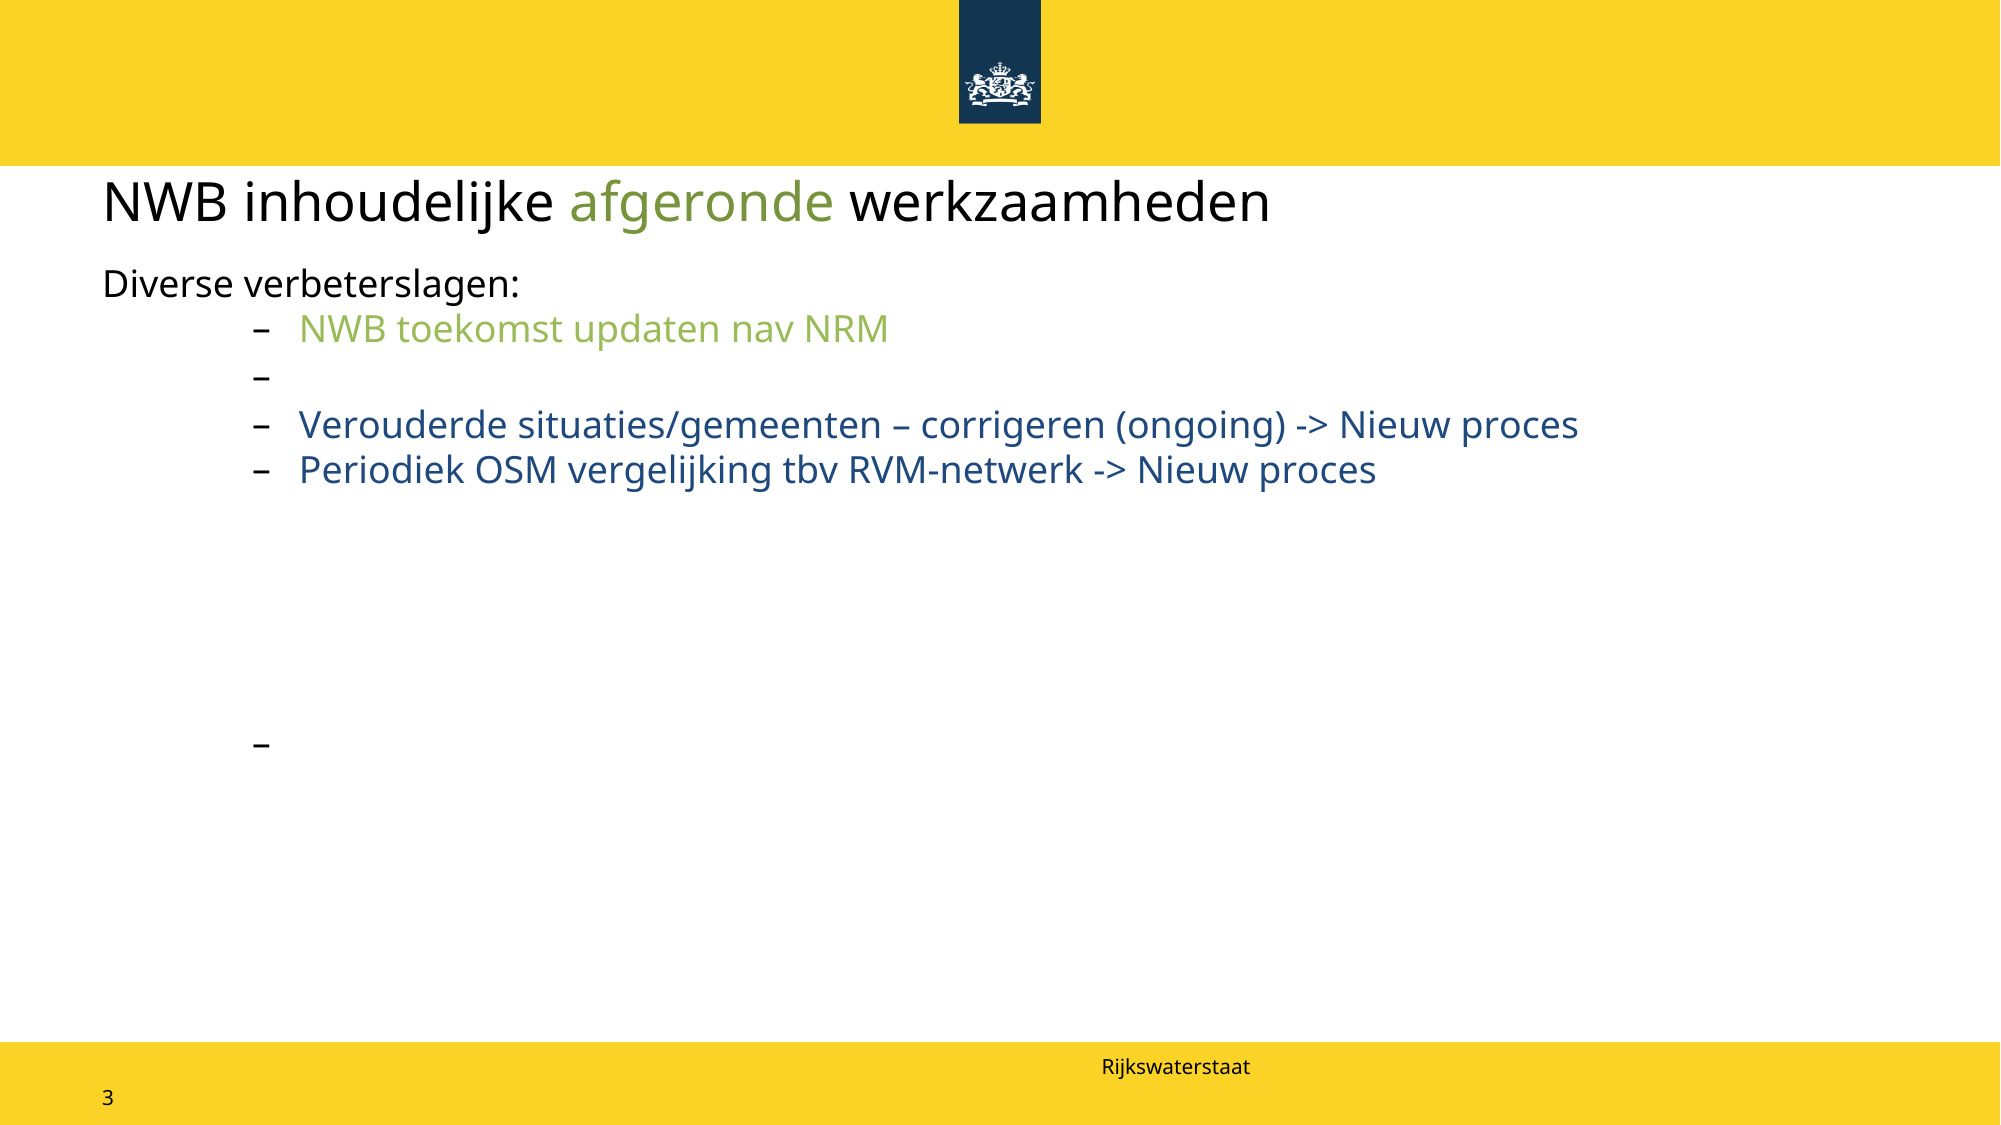

# NWB inhoudelijke afgeronde werkzaamheden
Diverse verbeterslagen:
NWB toekomst updaten nav NRM
Verouderde situaties/gemeenten – corrigeren (ongoing) -> Nieuw proces
Periodiek OSM vergelijking tbv RVM-netwerk -> Nieuw proces